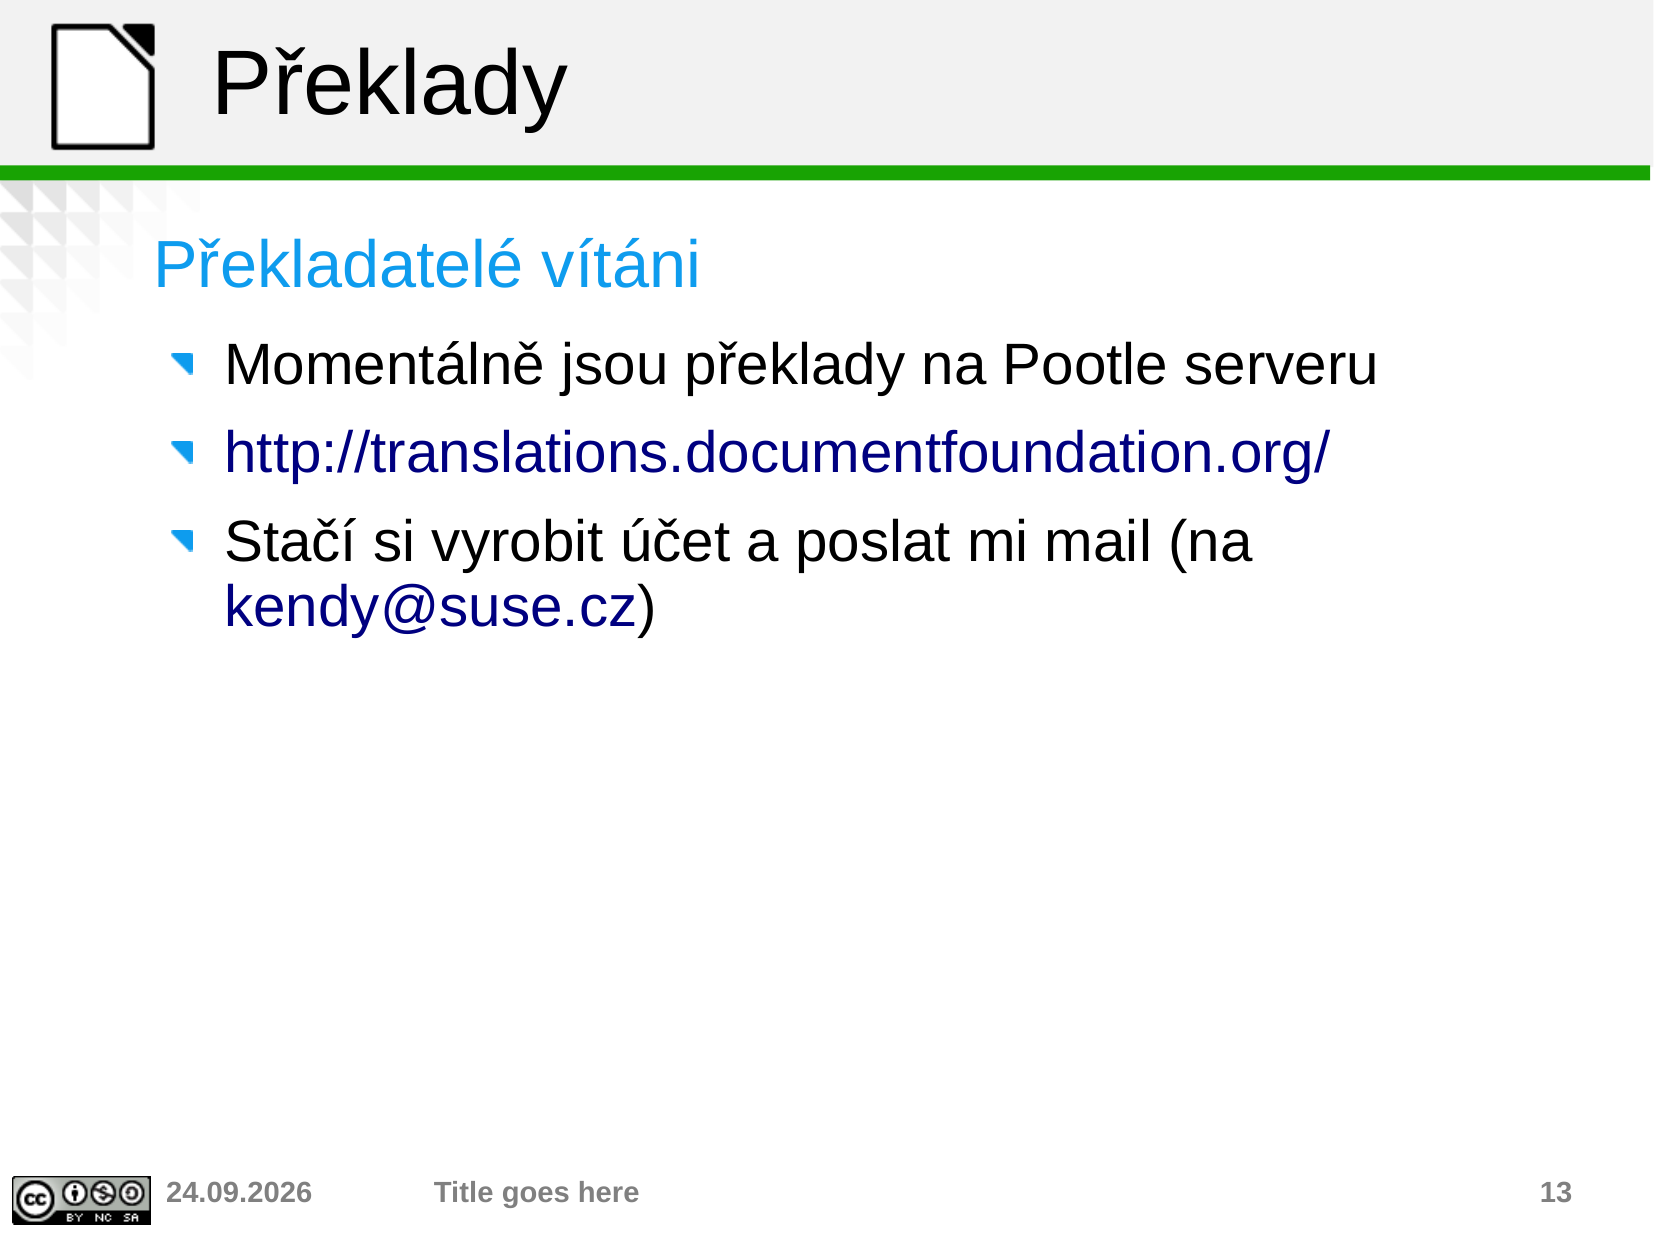

# Překlady
Překladatelé vítáni
Momentálně jsou překlady na Pootle serveru
http://translations.documentfoundation.org/
Stačí si vyrobit účet a poslat mi mail (na kendy@suse.cz)
Title goes here
13